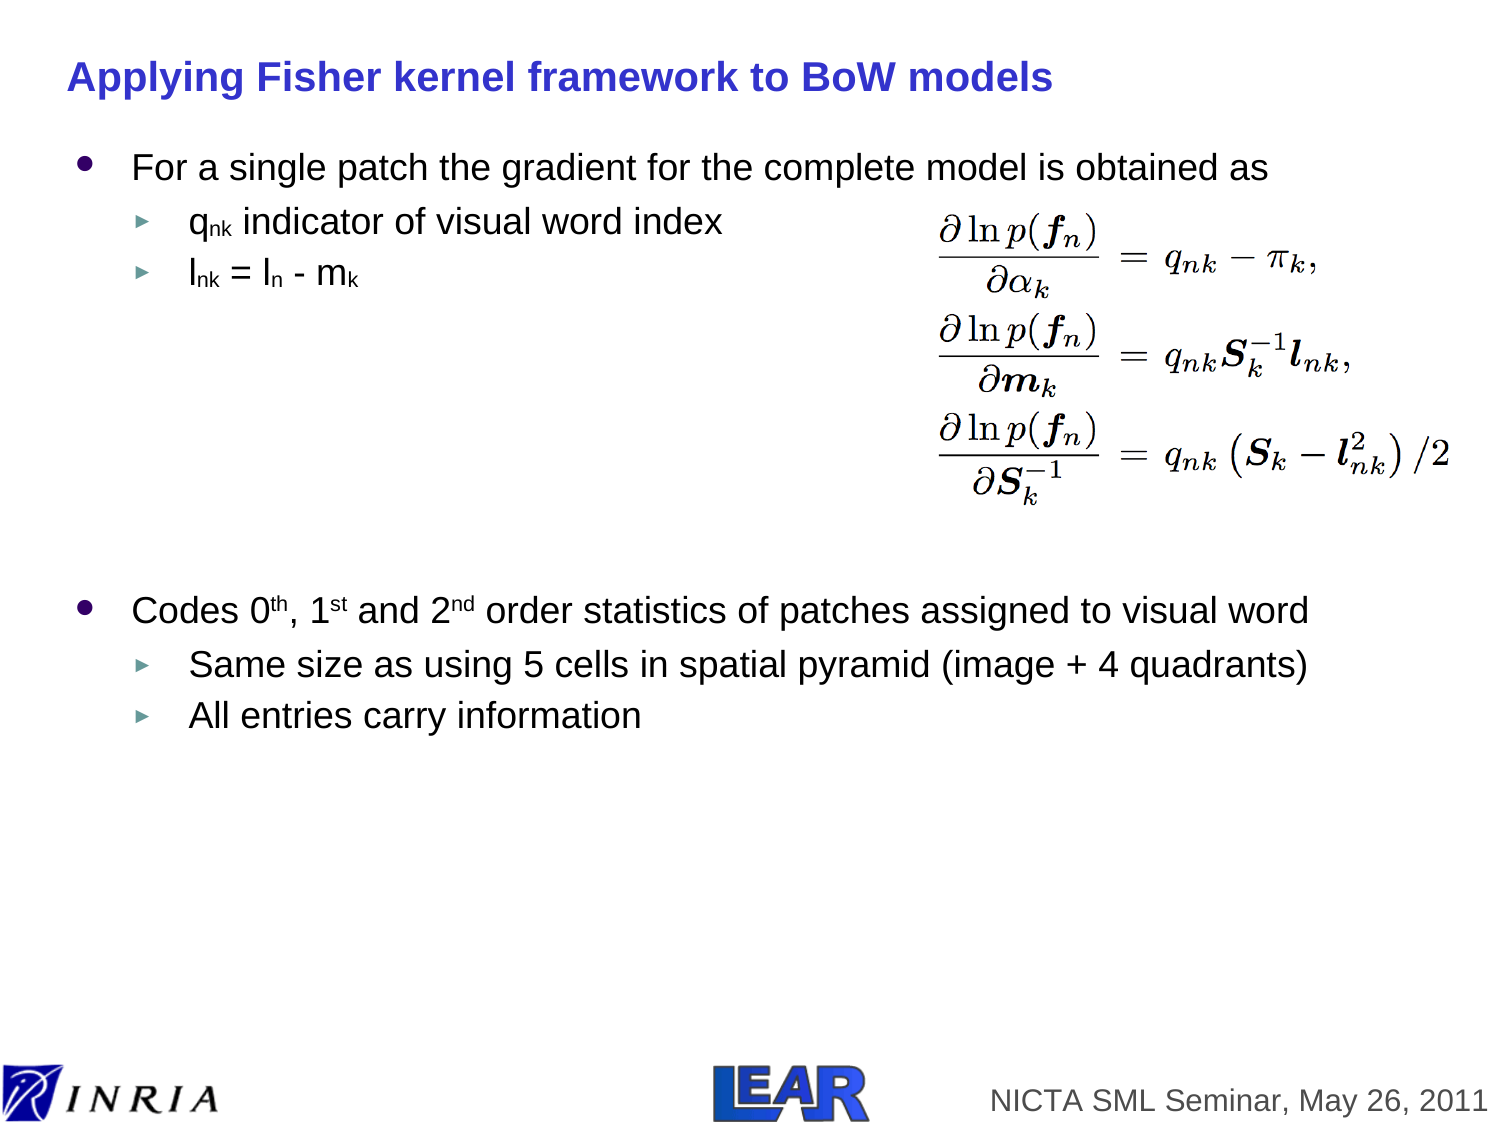

# Applying Fisher kernel framework to BoW models
For a single patch the gradient for the complete model is obtained as
qnk indicator of visual word index
lnk = ln - mk
Codes 0th, 1st and 2nd order statistics of patches assigned to visual word
Same size as using 5 cells in spatial pyramid (image + 4 quadrants)
All entries carry information